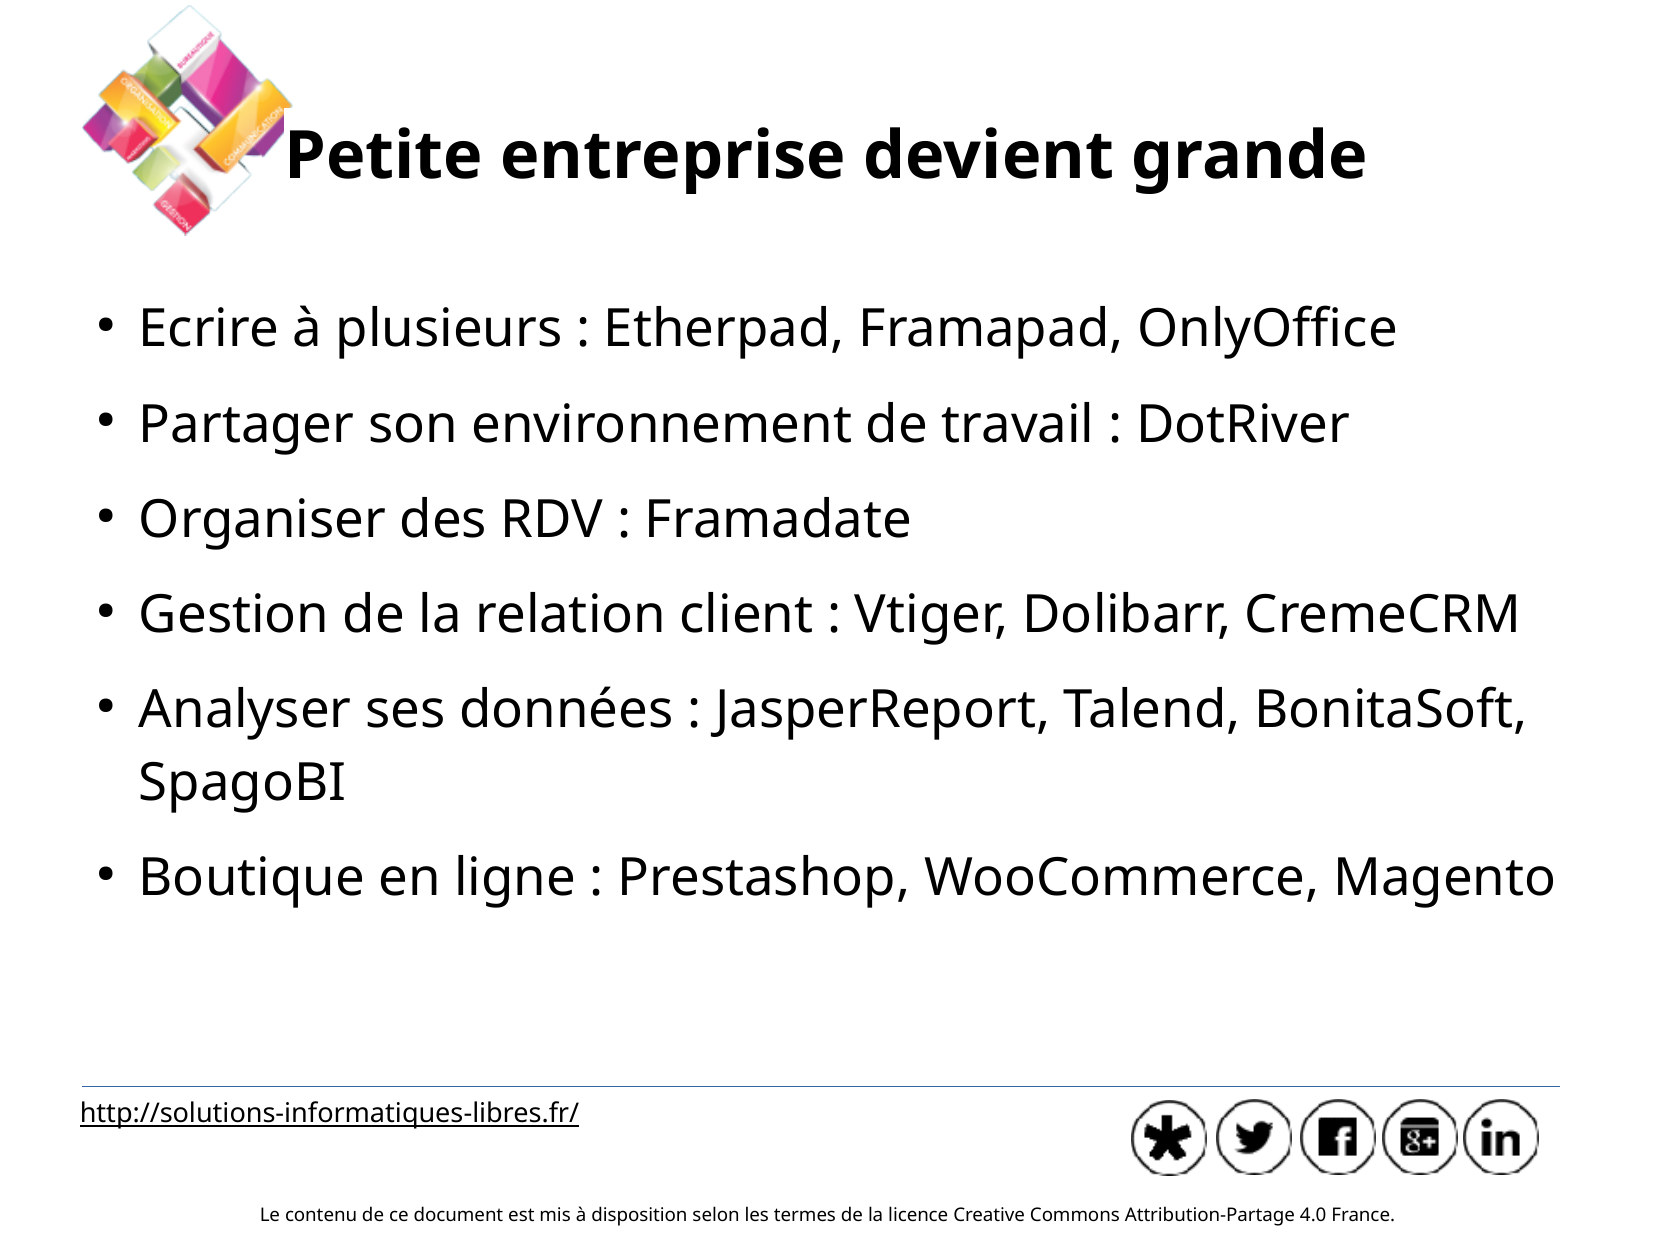

# Petite entreprise devient grande
Ecrire à plusieurs : Etherpad, Framapad, OnlyOffice
Partager son environnement de travail : DotRiver
Organiser des RDV : Framadate
Gestion de la relation client : Vtiger, Dolibarr, CremeCRM
Analyser ses données : JasperReport, Talend, BonitaSoft, SpagoBI
Boutique en ligne : Prestashop, WooCommerce, Magento